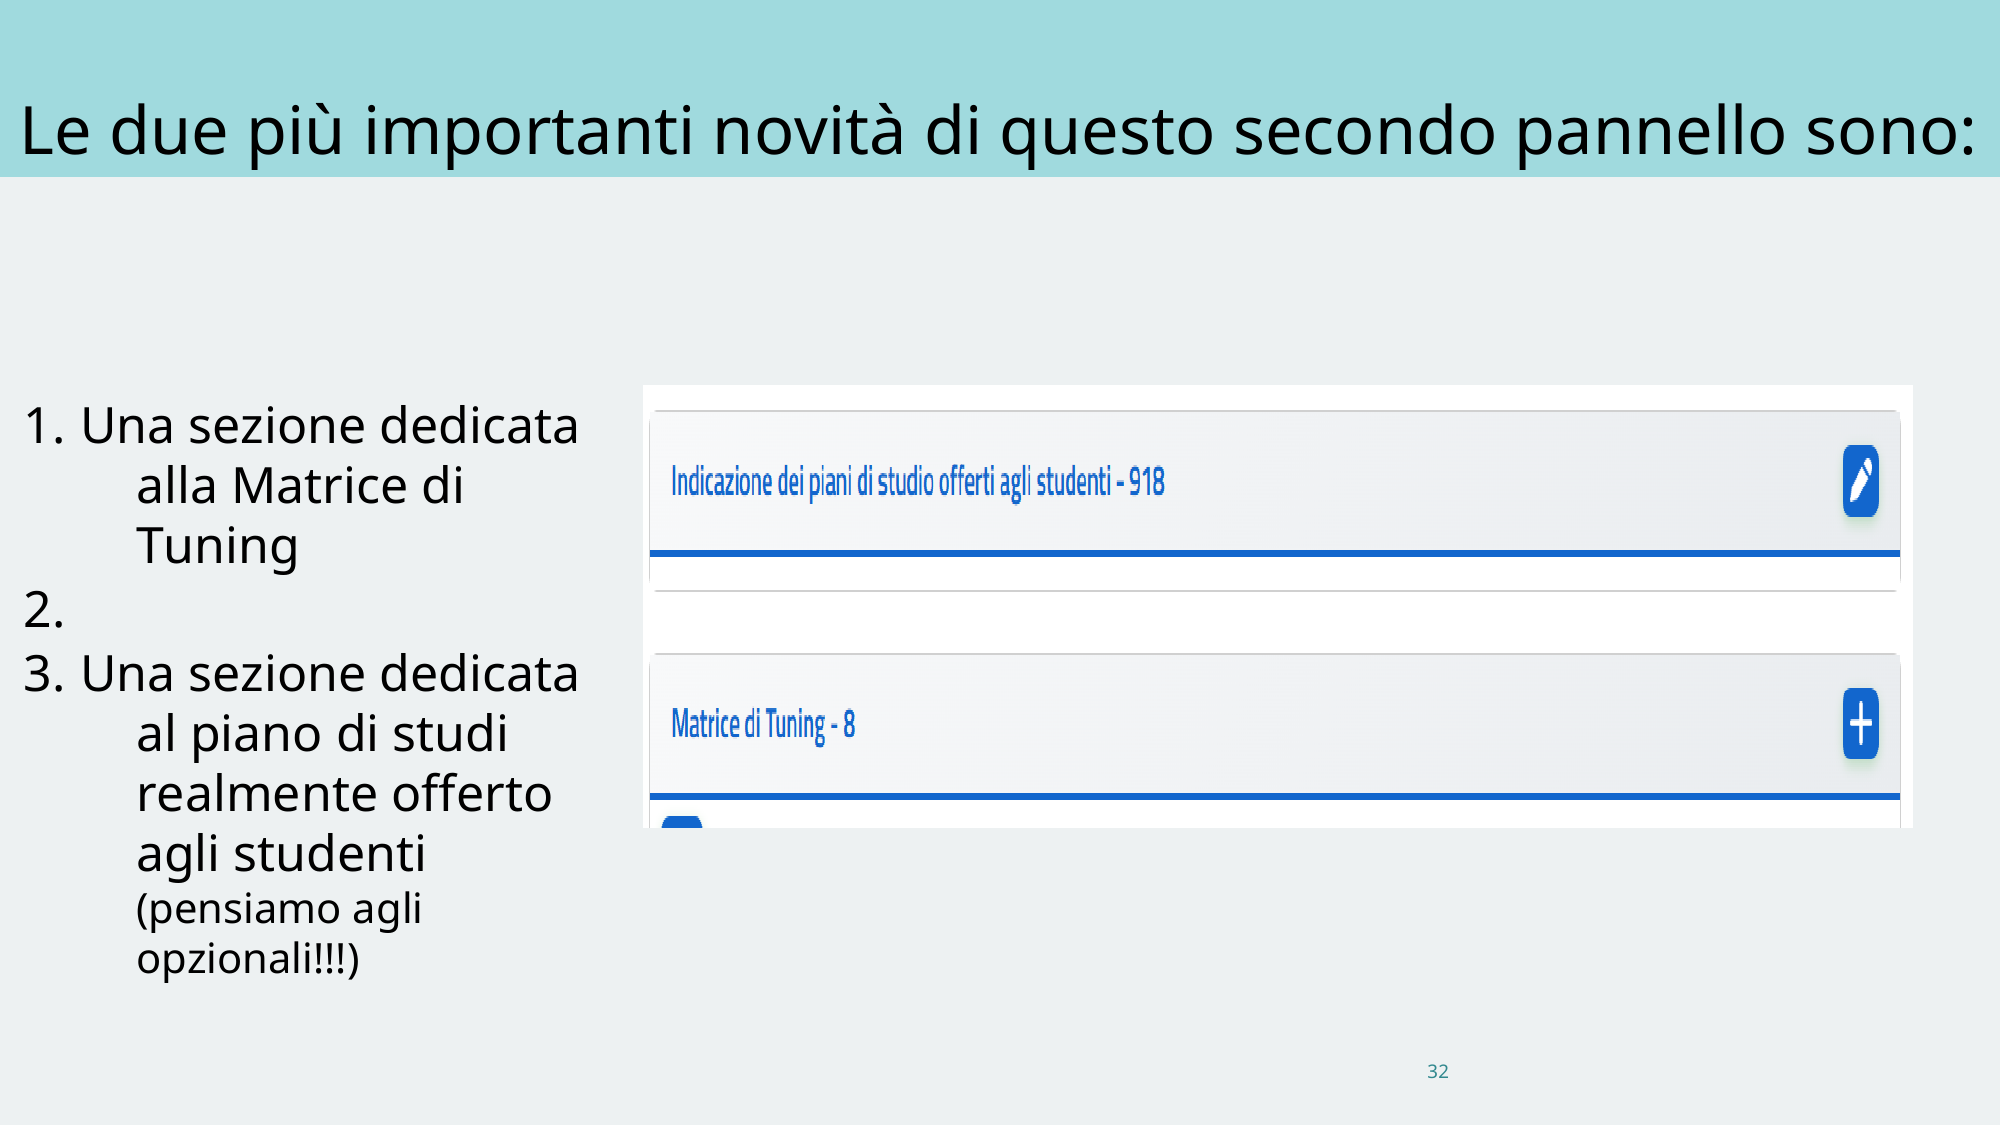

Le due più importanti novità di questo secondo pannello sono:
Una sezione dedicata alla Matrice di Tuning
Una sezione dedicata al piano di studi realmente offerto agli studenti
(pensiamo agli opzionali!!!)
#